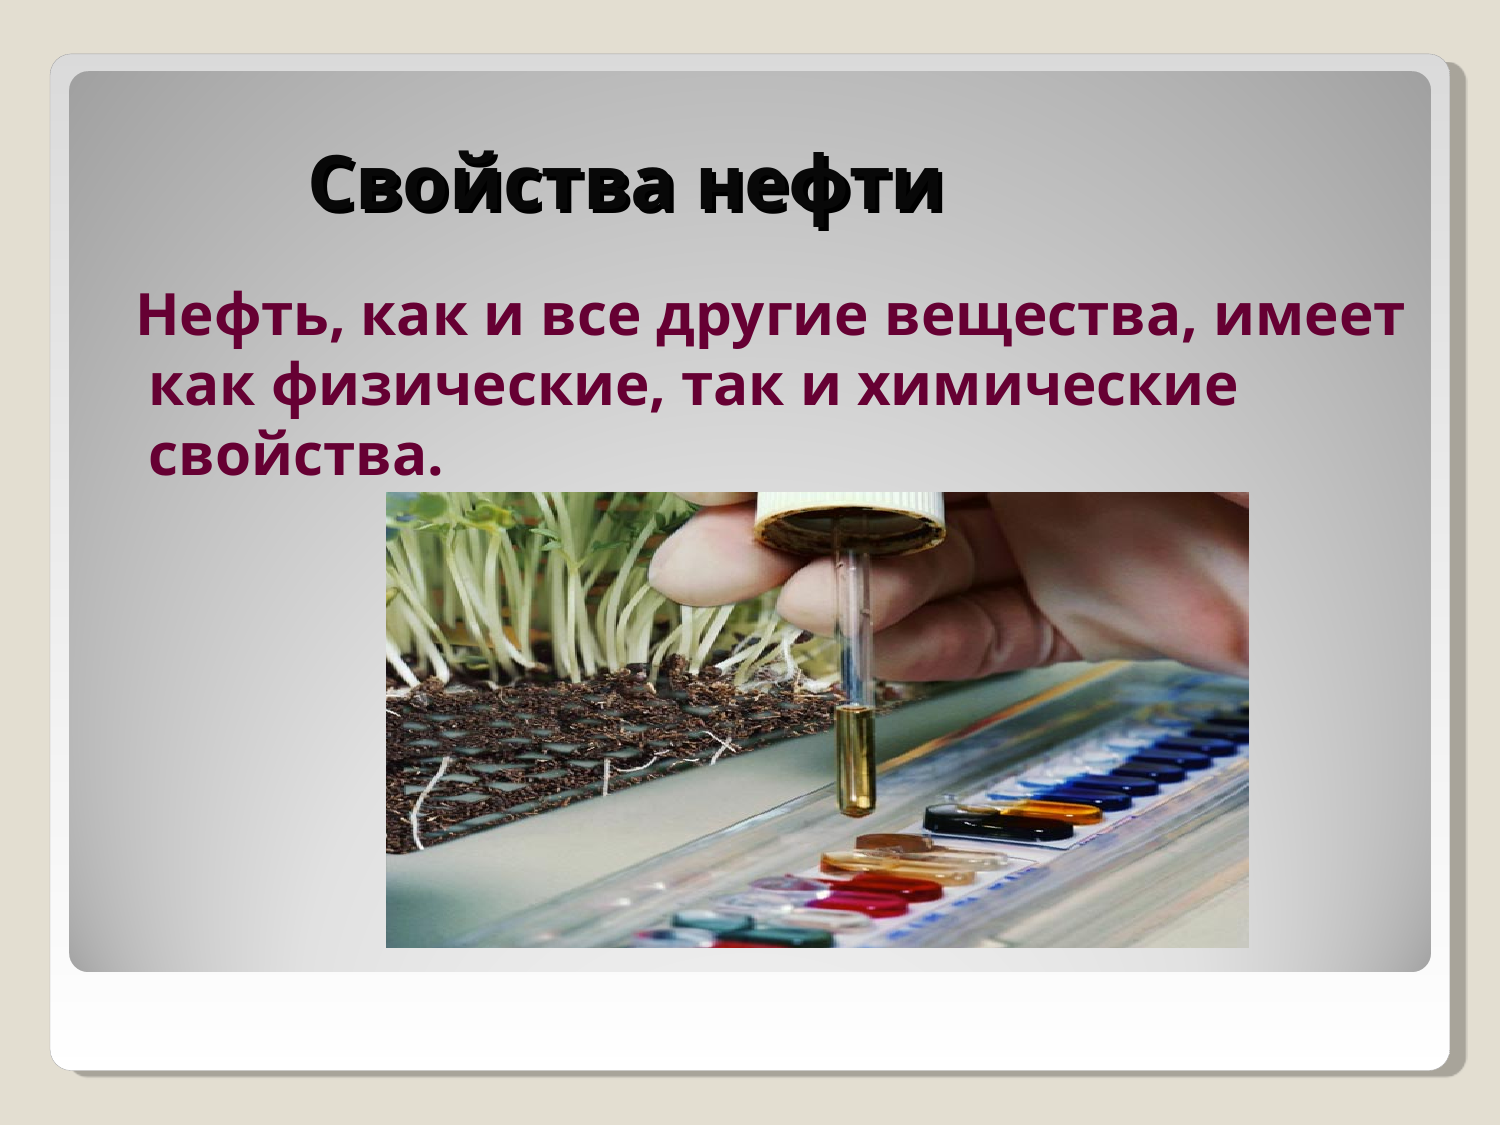

# Свойства нефти
 Нефть, как и все другие вещества, имеет как физические, так и химические свойства.